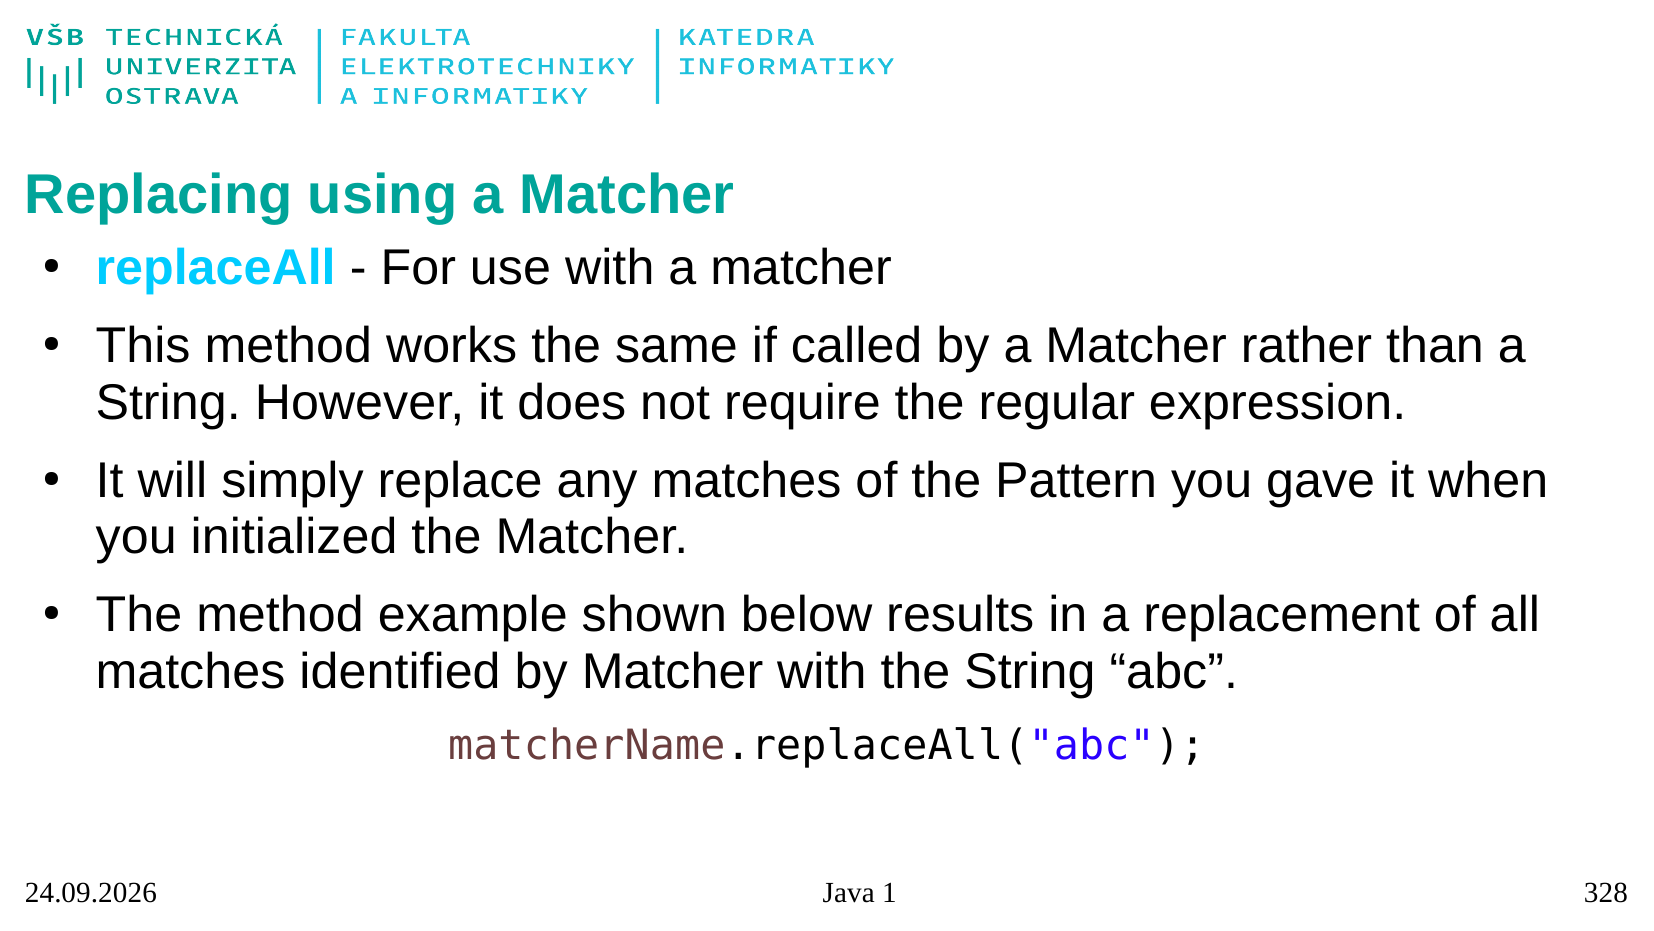

# Replacing using a Matcher
replaceAll - For use with a matcher
This method works the same if called by a Matcher rather than a String. However, it does not require the regular expression.
It will simply replace any matches of the Pattern you gave it when you initialized the Matcher.
The method example shown below results in a replacement of all matches identified by Matcher with the String “abc”.
matcherName.replaceAll("abc");
Java 1
328